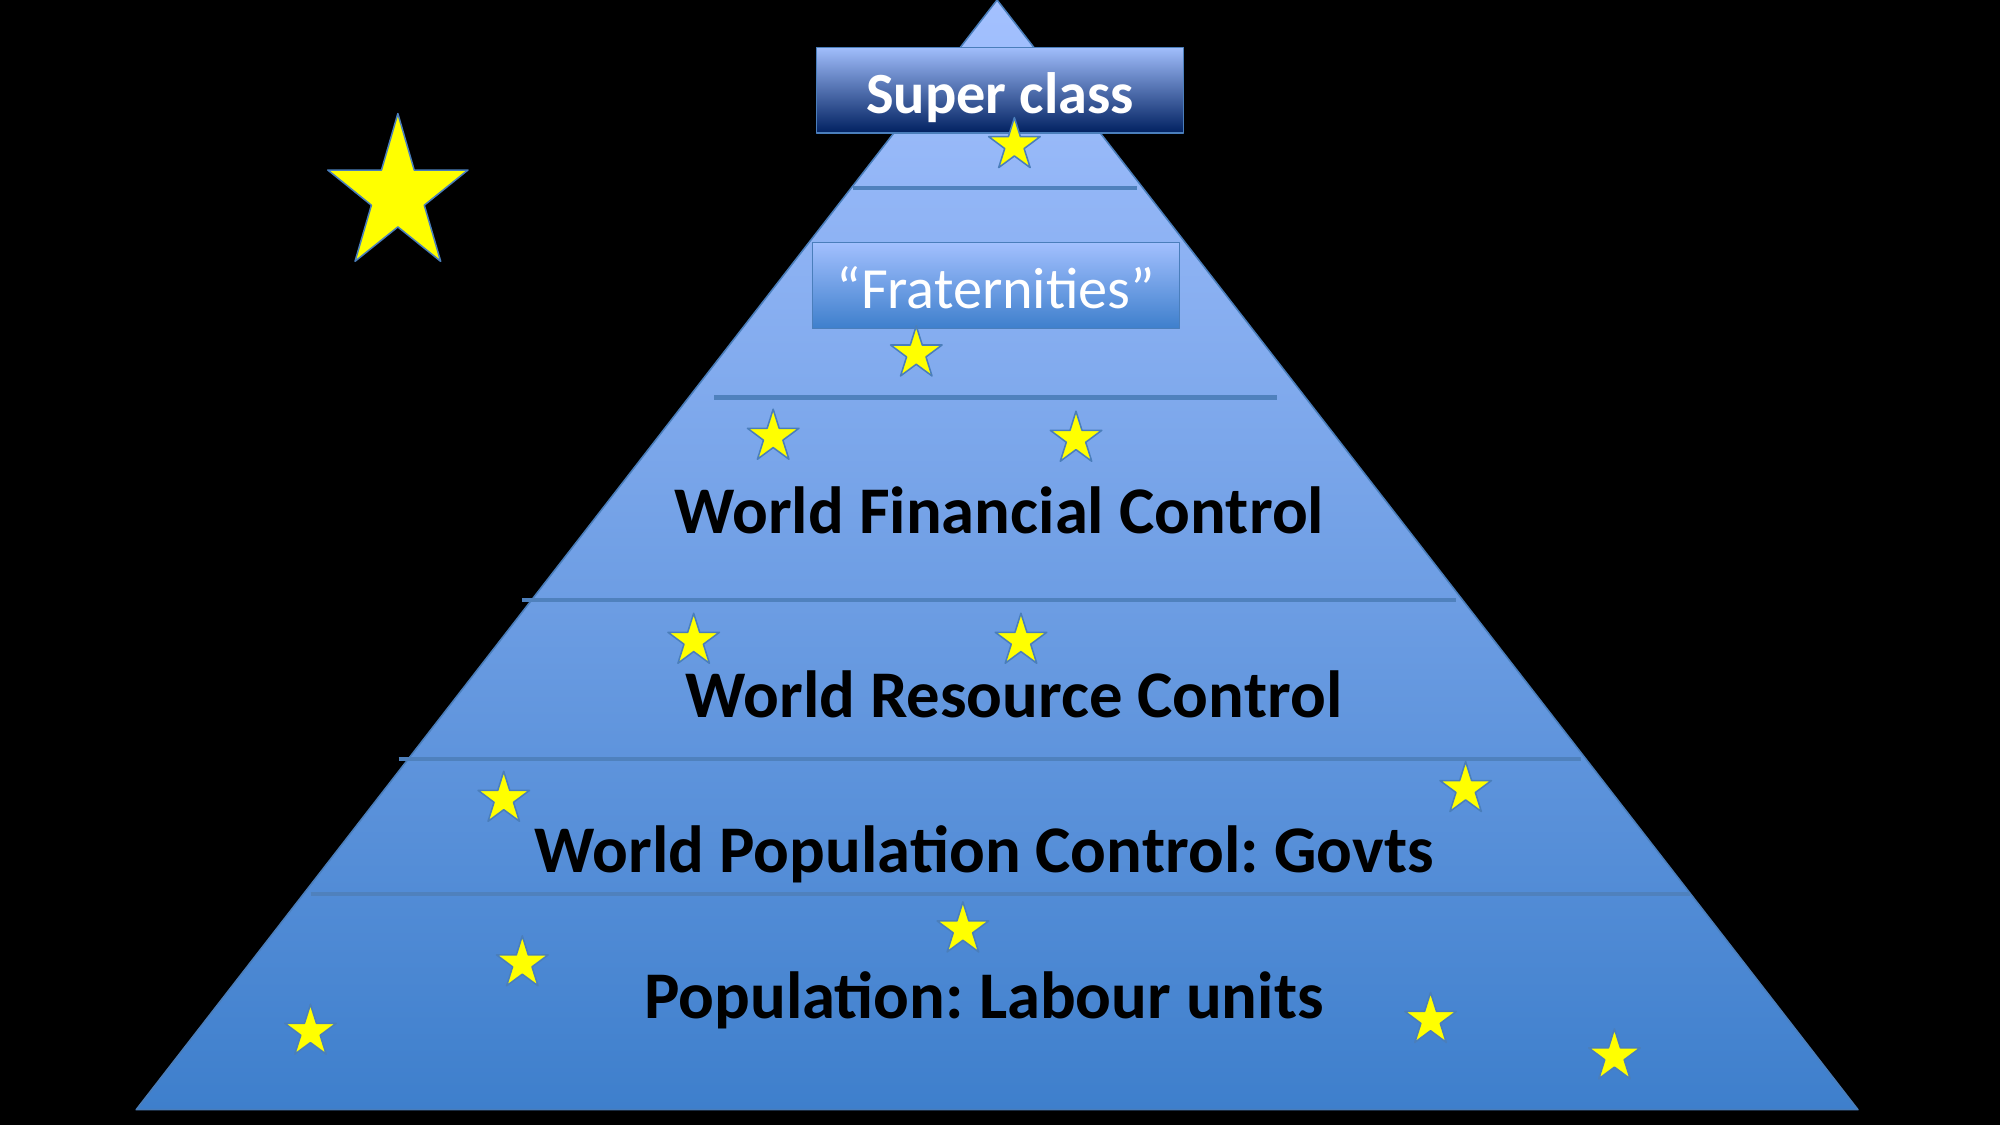

Super class
“Fraternities”
Sadvipras
World Financial Control
W.E.F
World Resource Control
World Population Control: Govts
Population: Labour units